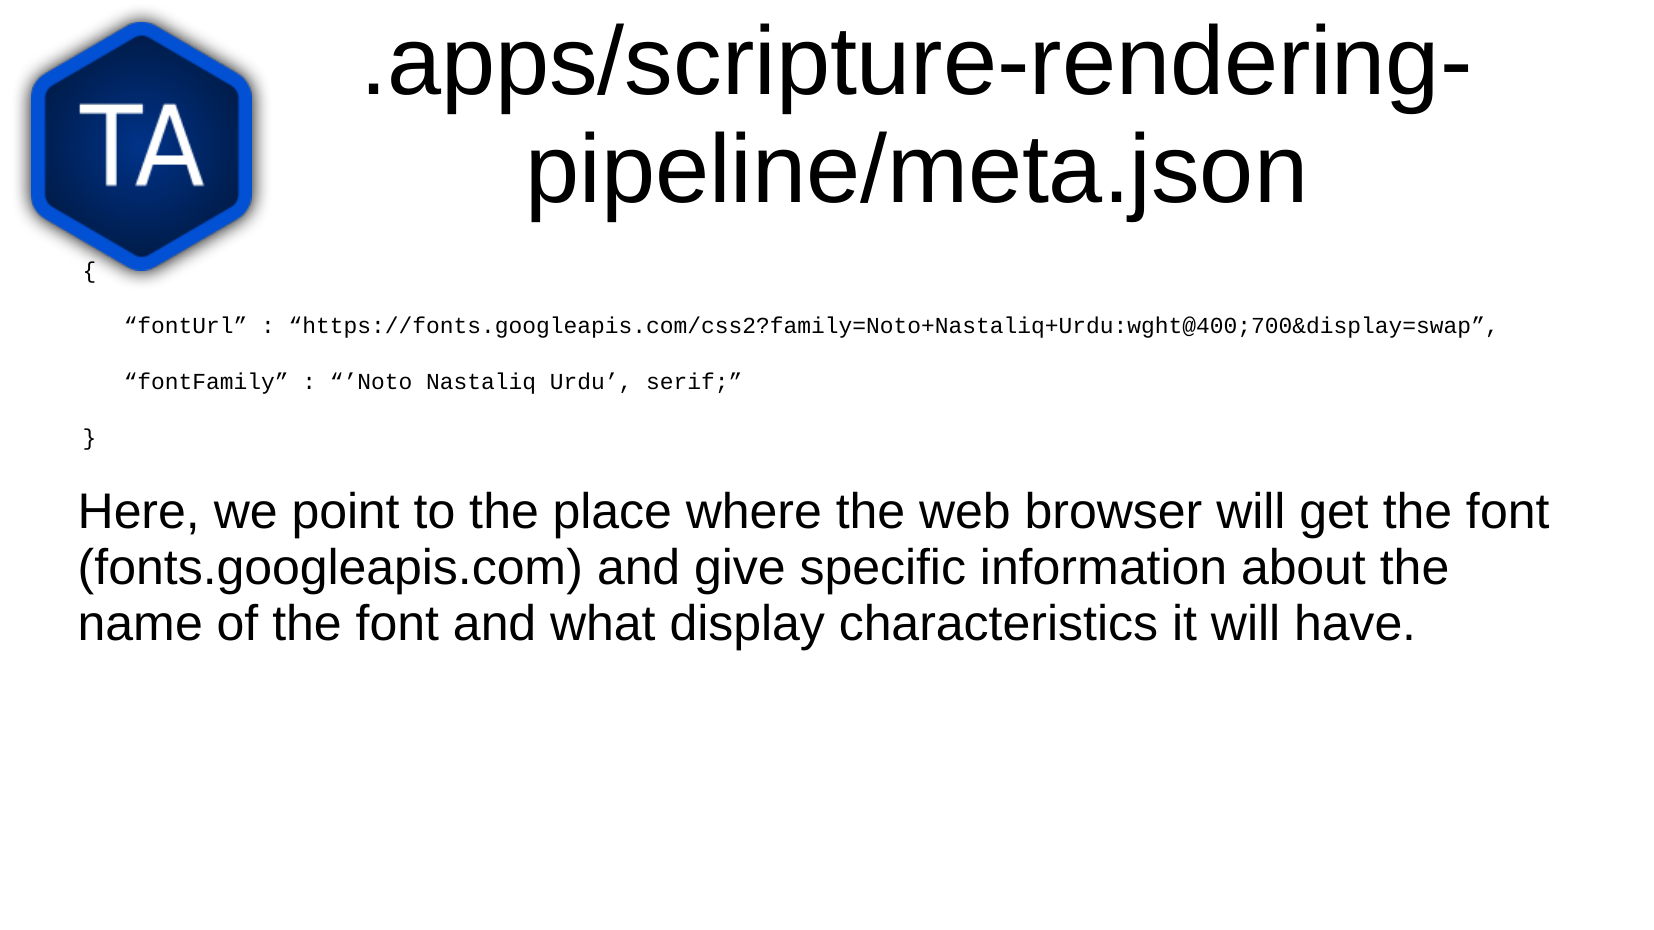

# .apps/scripture-rendering-pipeline/meta.json
{
 “fontUrl” : “https://fonts.googleapis.com/css2?family=Noto+Nastaliq+Urdu:wght@400;700&display=swap”,
 “fontFamily” : “’Noto Nastaliq Urdu’, serif;”
}
Here, we point to the place where the web browser will get the font (fonts.googleapis.com) and give specific information about the name of the font and what display characteristics it will have.